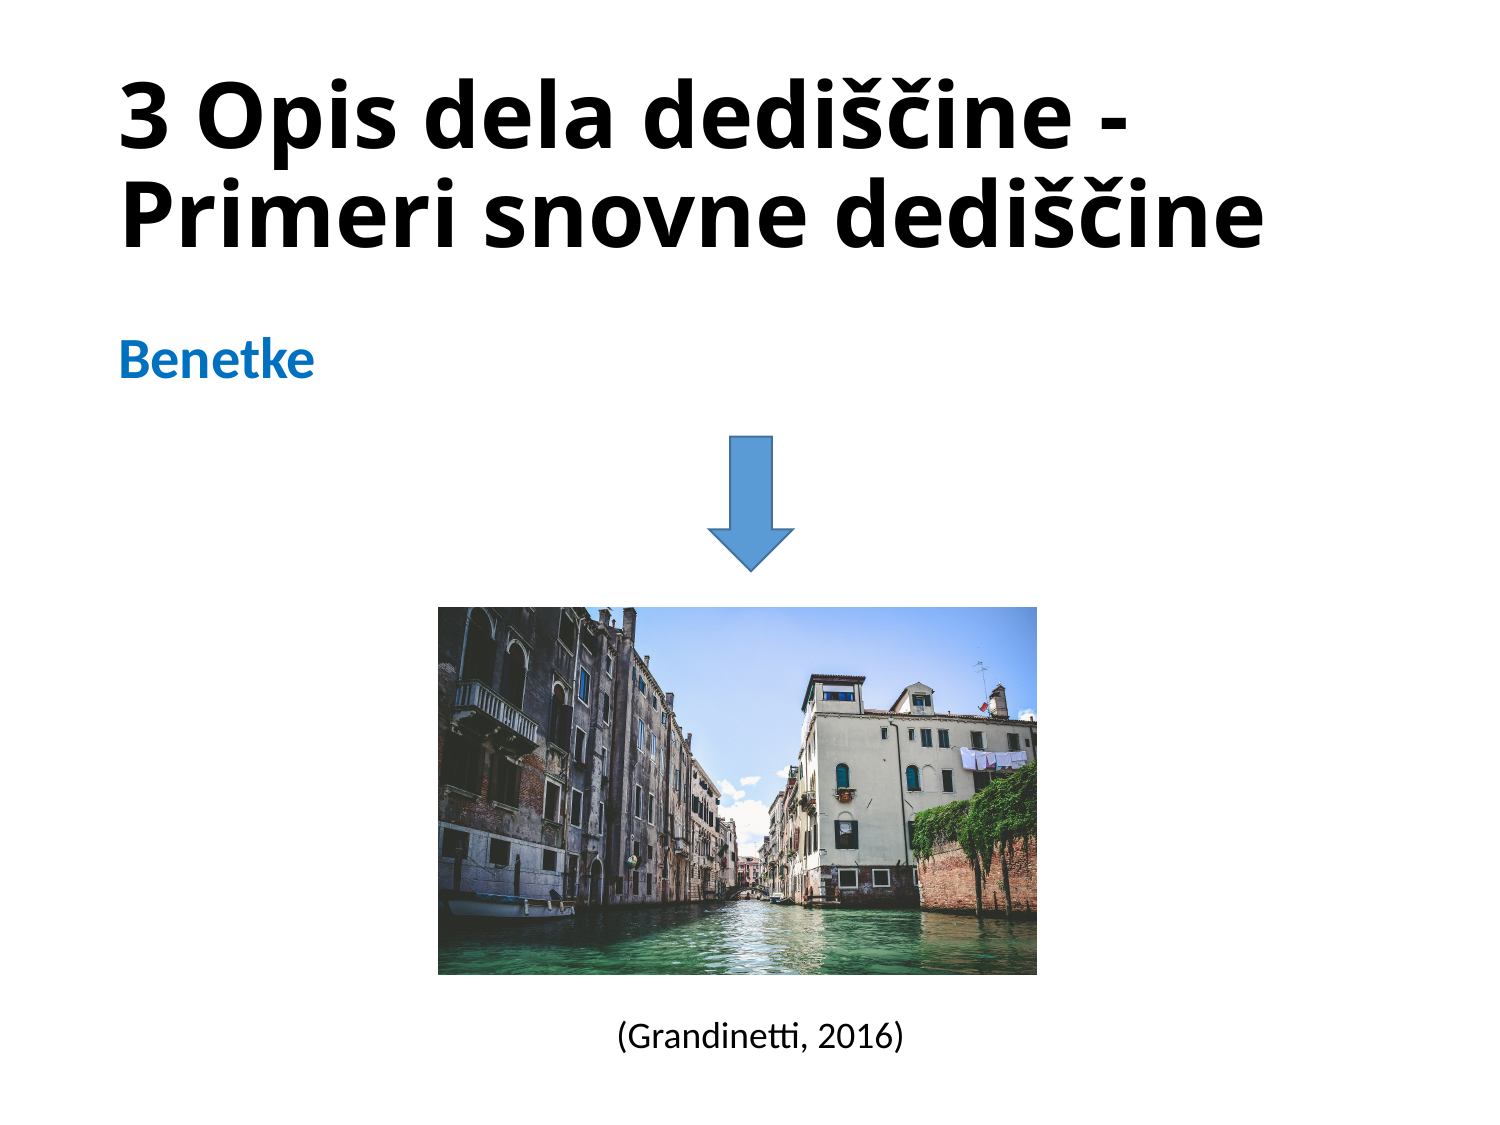

# 3 Opis dela dediščine - Primeri snovne dediščine
Benetke
(Grandinetti, 2016)